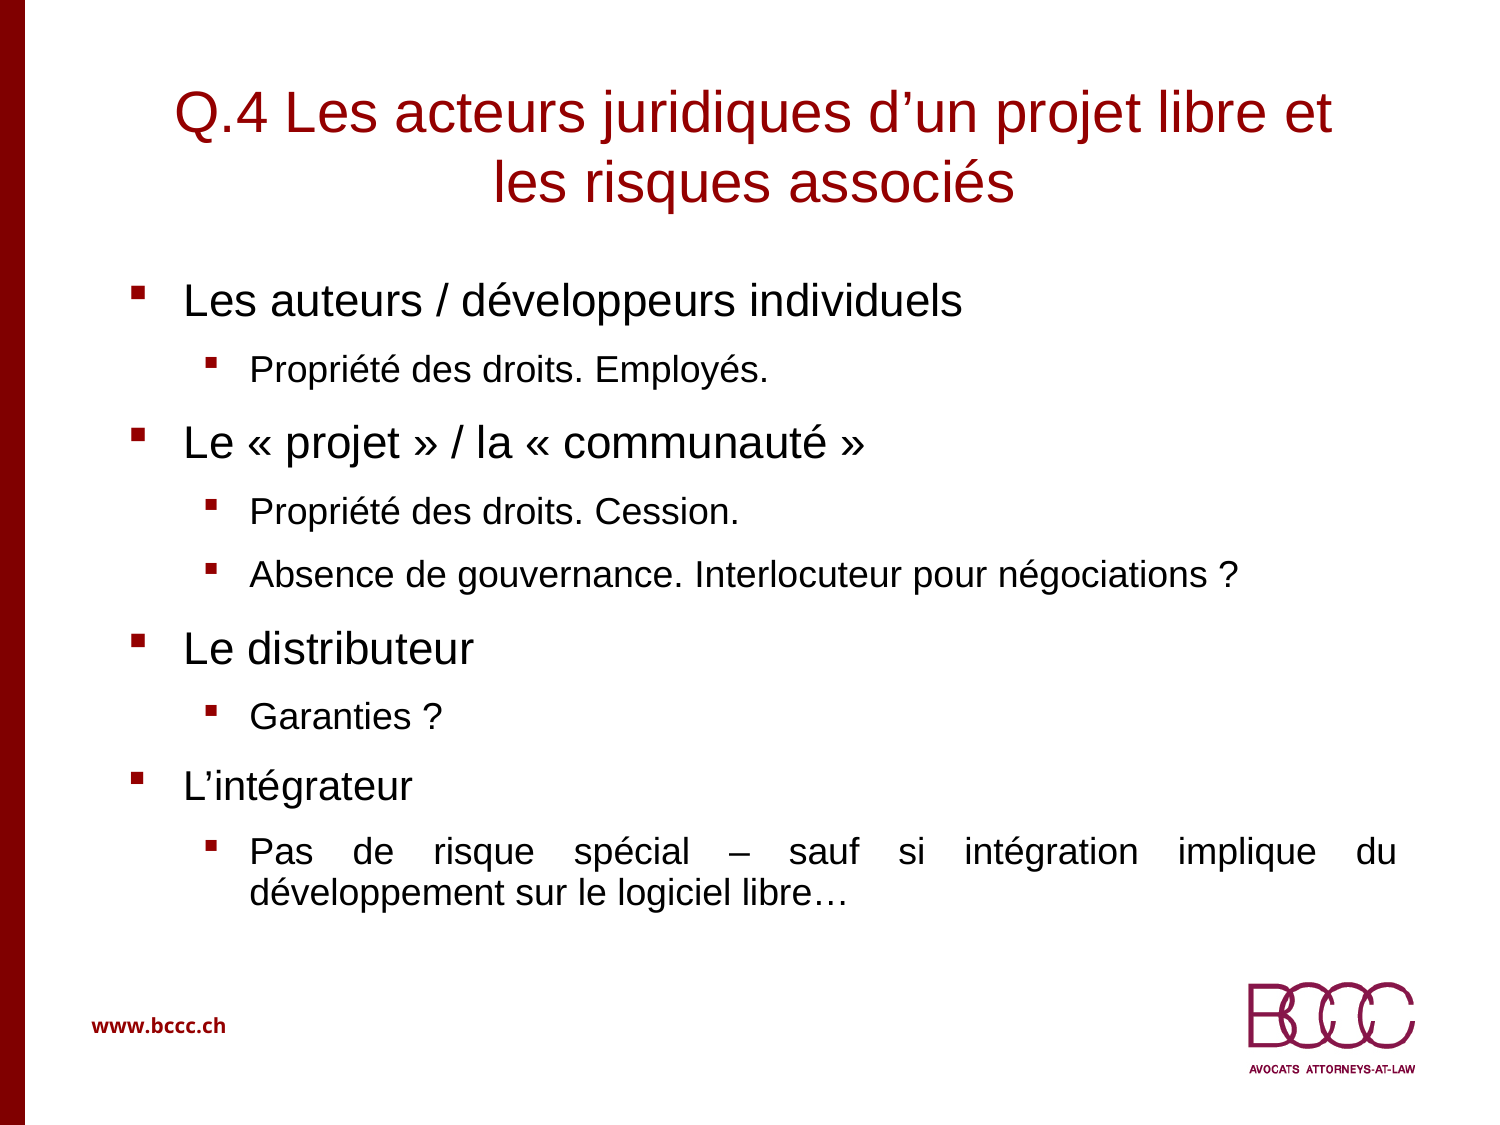

# Q.4 Les acteurs juridiques d’un projet libre et les risques associés
Les auteurs / développeurs individuels
Propriété des droits. Employés.
Le « projet » / la « communauté »
Propriété des droits. Cession.
Absence de gouvernance. Interlocuteur pour négociations ?
Le distributeur
Garanties ?
L’intégrateur
Pas de risque spécial – sauf si intégration implique du développement sur le logiciel libre…